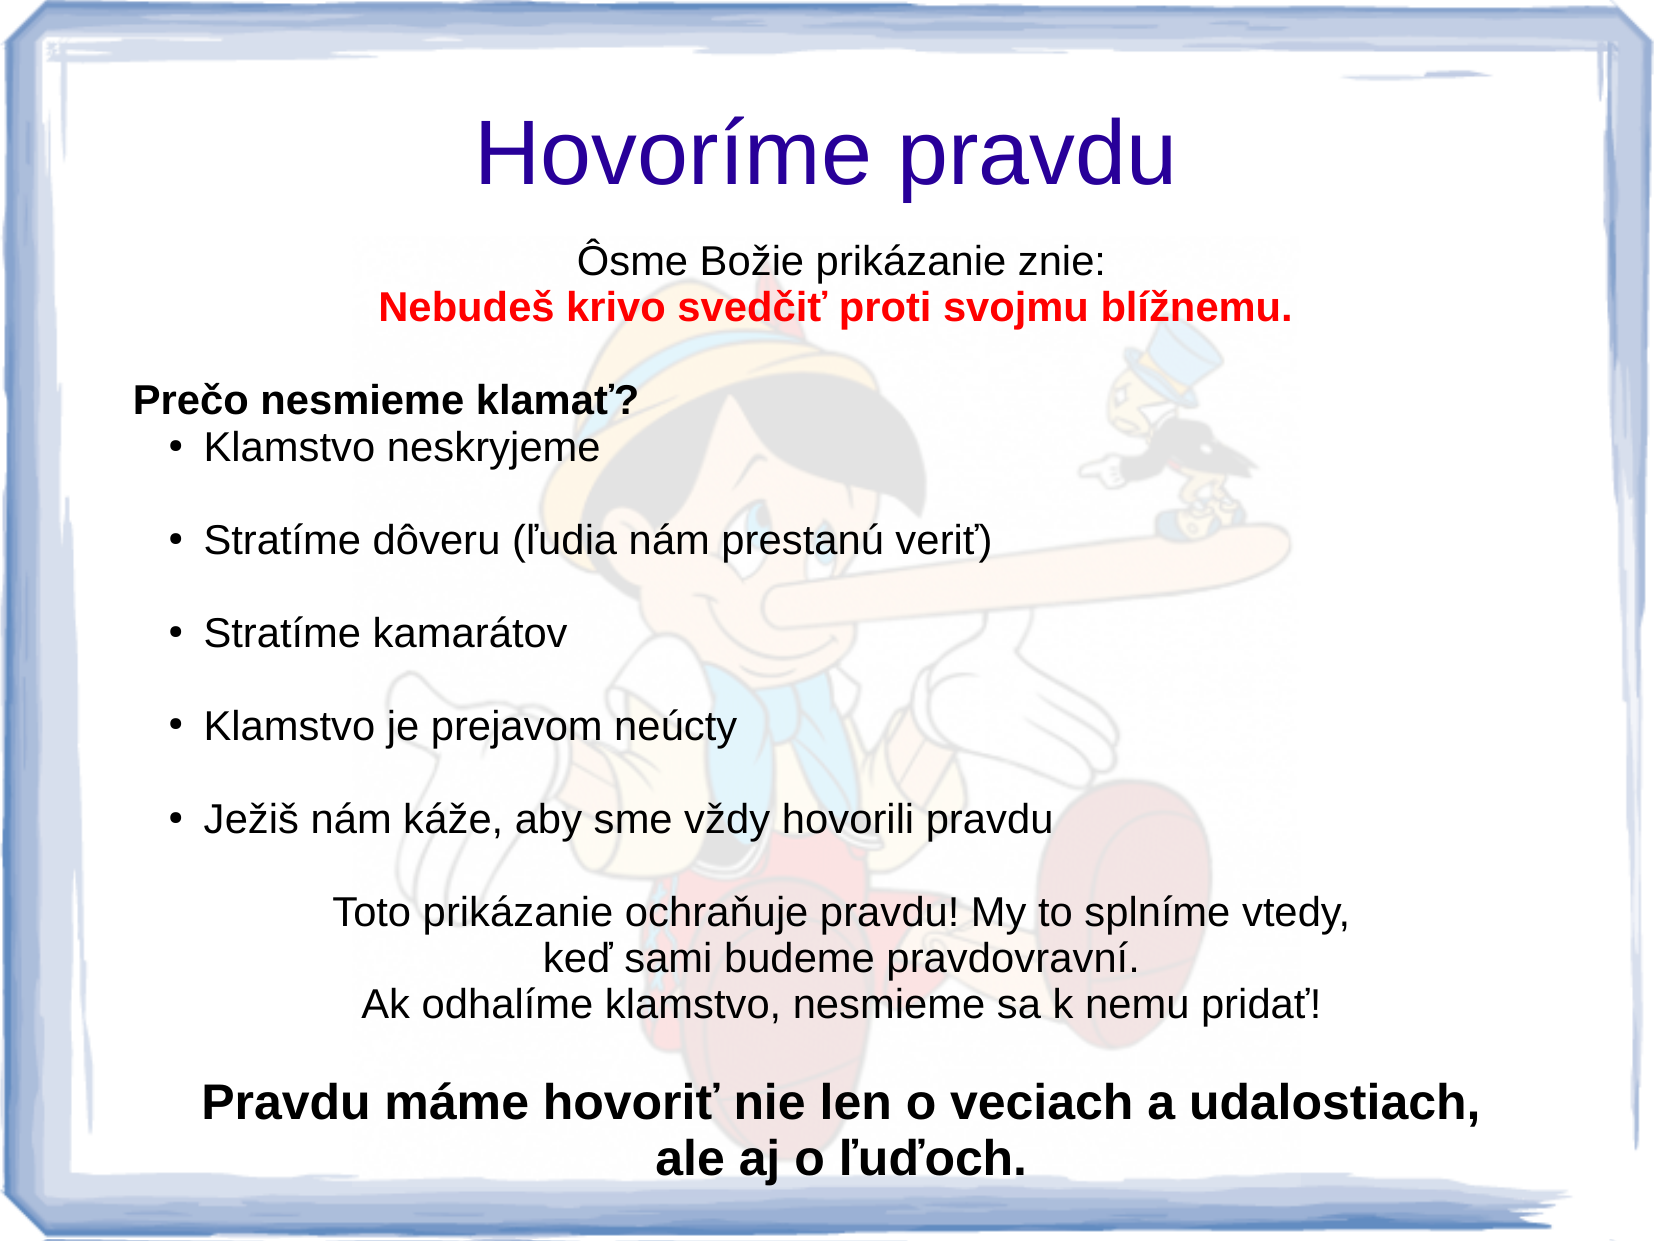

# Hovoríme pravdu
Ôsme Božie prikázanie znie:
Nebudeš krivo svedčiť proti svojmu blížnemu.
Prečo nesmieme klamať?
Klamstvo neskryjeme
Stratíme dôveru (ľudia nám prestanú veriť)
Stratíme kamarátov
Klamstvo je prejavom neúcty
Ježiš nám káže, aby sme vždy hovorili pravdu
Toto prikázanie ochraňuje pravdu! My to splníme vtedy,
keď sami budeme pravdovravní.
Ak odhalíme klamstvo, nesmieme sa k nemu pridať!
Pravdu máme hovoriť nie len o veciach a udalostiach,
ale aj o ľuďoch.